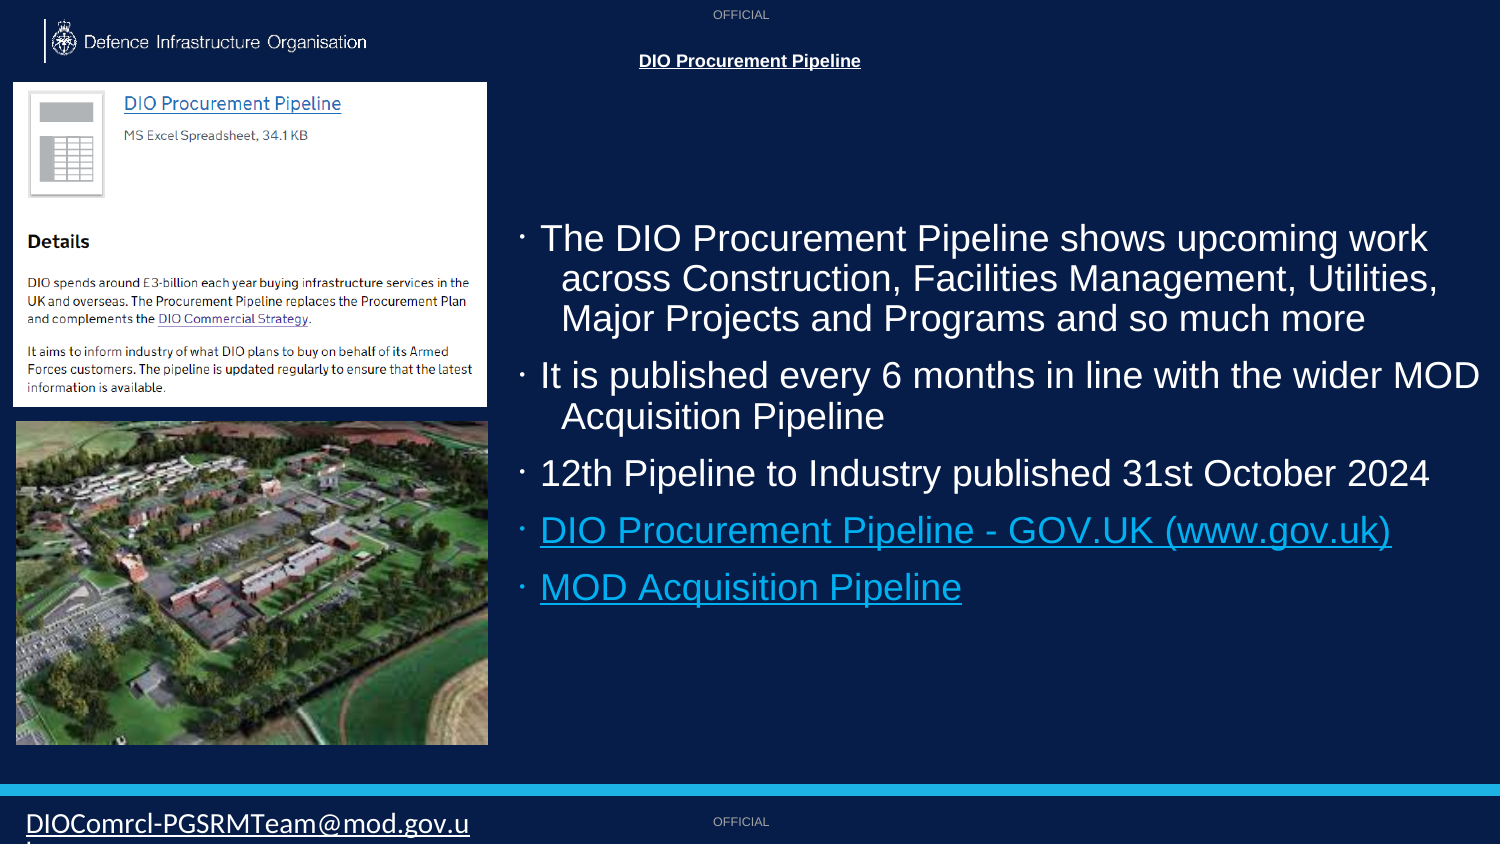

# DIO Procurement Pipeline
The DIO Procurement Pipeline shows upcoming work across Construction, Facilities Management, Utilities, Major Projects and Programs and so much more
It is published every 6 months in line with the wider MOD Acquisition Pipeline
12th Pipeline to Industry published 31st October 2024
DIO Procurement Pipeline - GOV.UK (www.gov.uk)
MOD Acquisition Pipeline
DIOComrcl-PGSRMTeam@mod.gov.uk